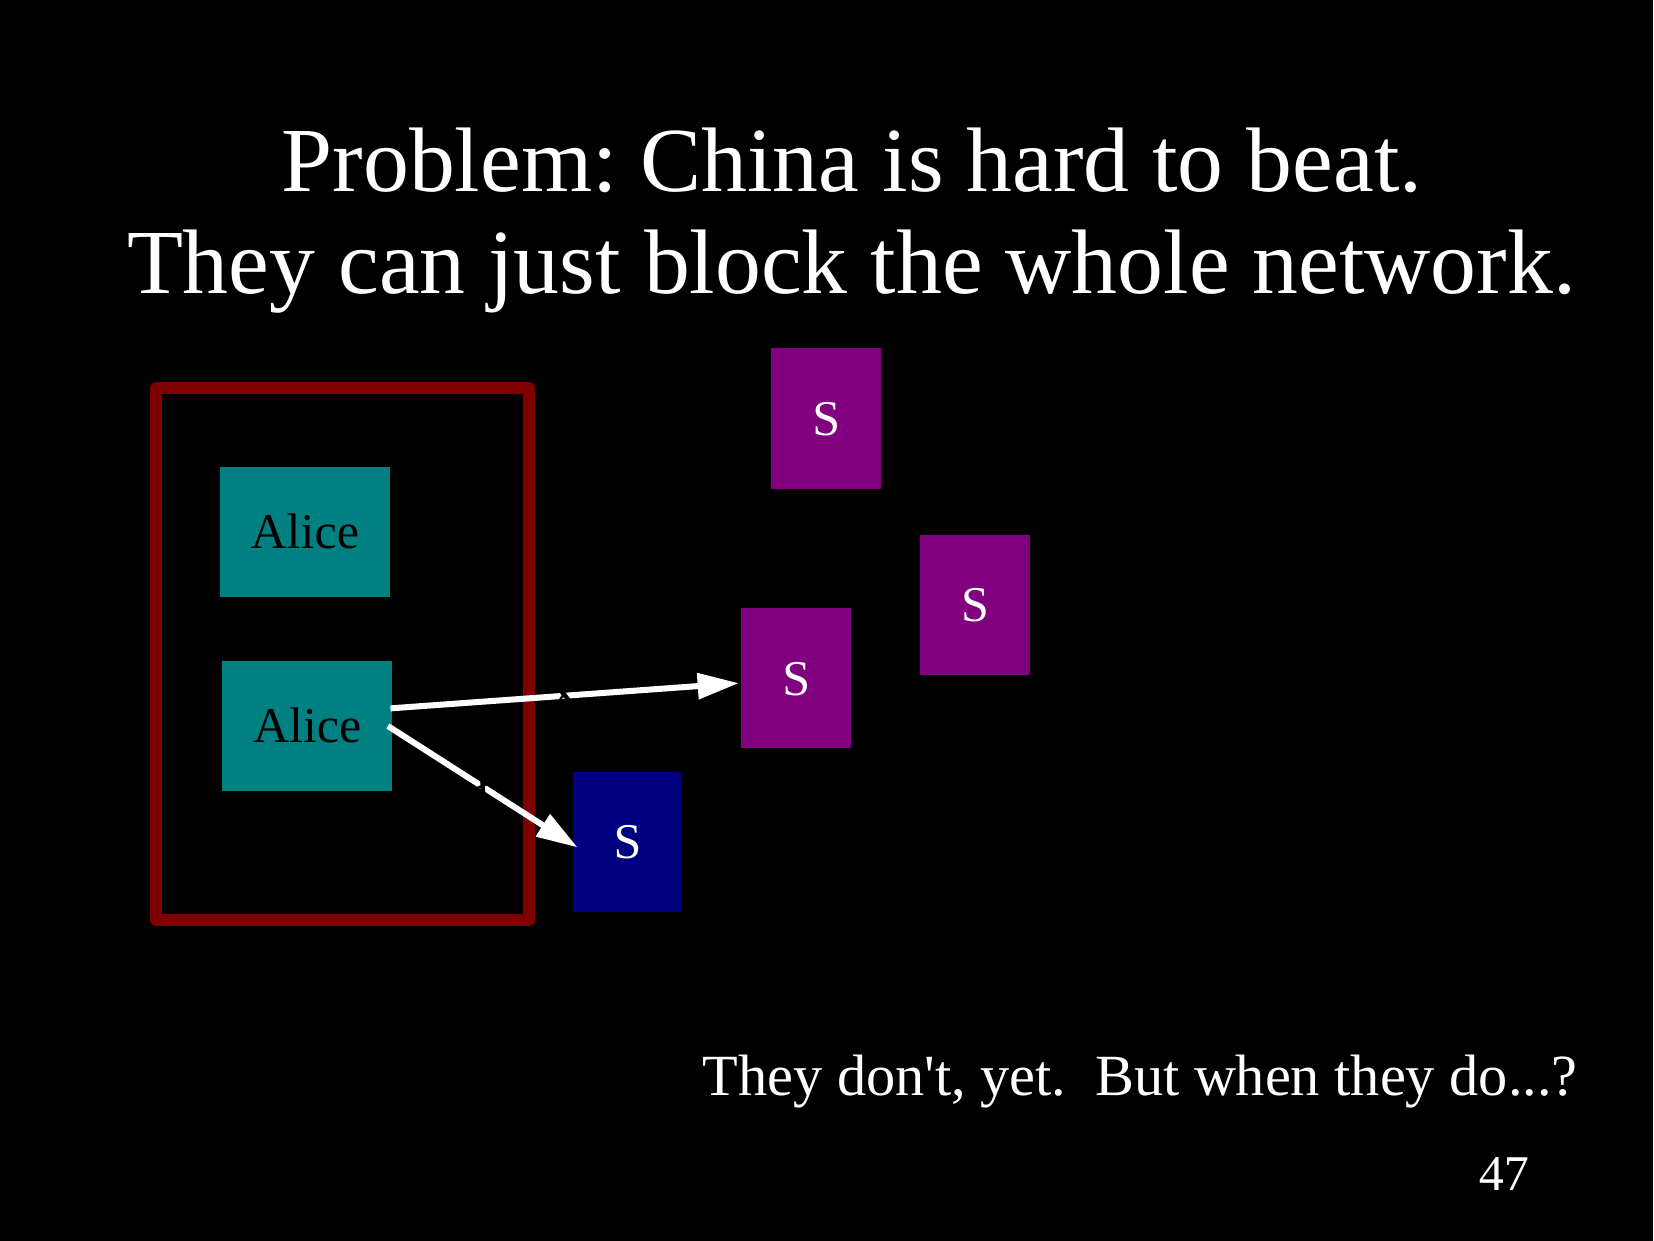

# Problem: China is hard to beat. They can just block the whole network.
S
Alice
S
S
Alice
X
X
S
They don't, yet. But when they do...?